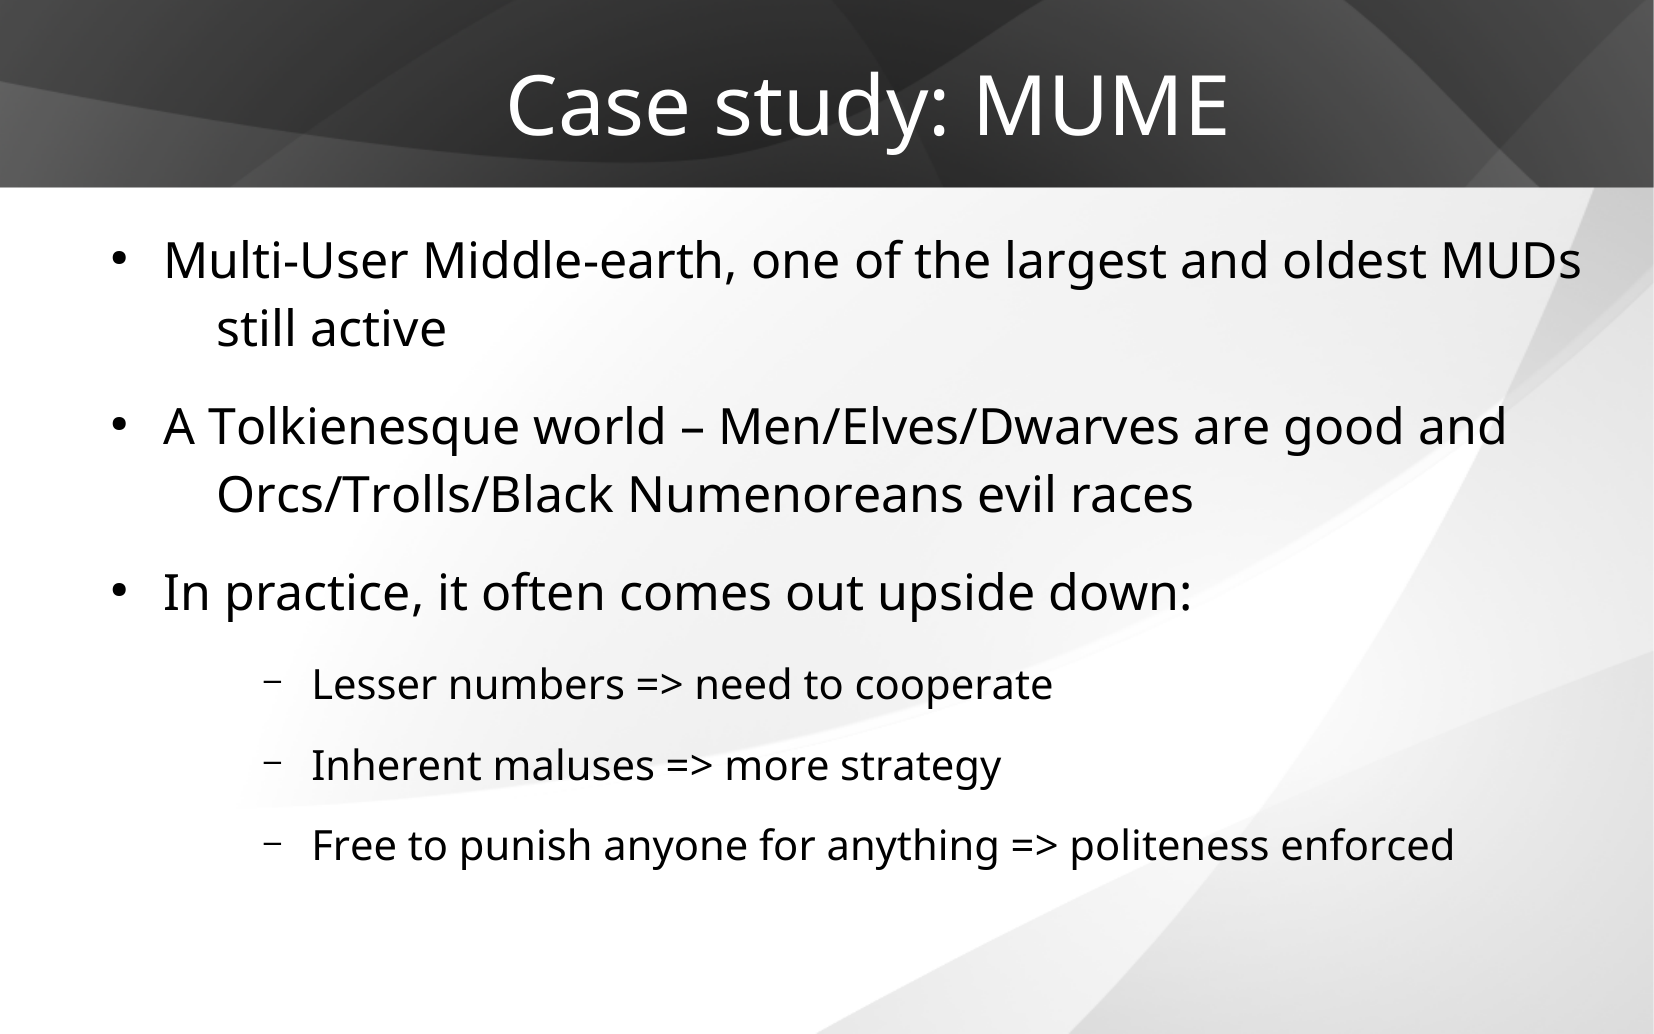

# Case study: MUME
Multi-User Middle-earth, one of the largest and oldest MUDs still active
A Tolkienesque world – Men/Elves/Dwarves are good and Orcs/Trolls/Black Numenoreans evil races
In practice, it often comes out upside down:
Lesser numbers => need to cooperate
Inherent maluses => more strategy
Free to punish anyone for anything => politeness enforced